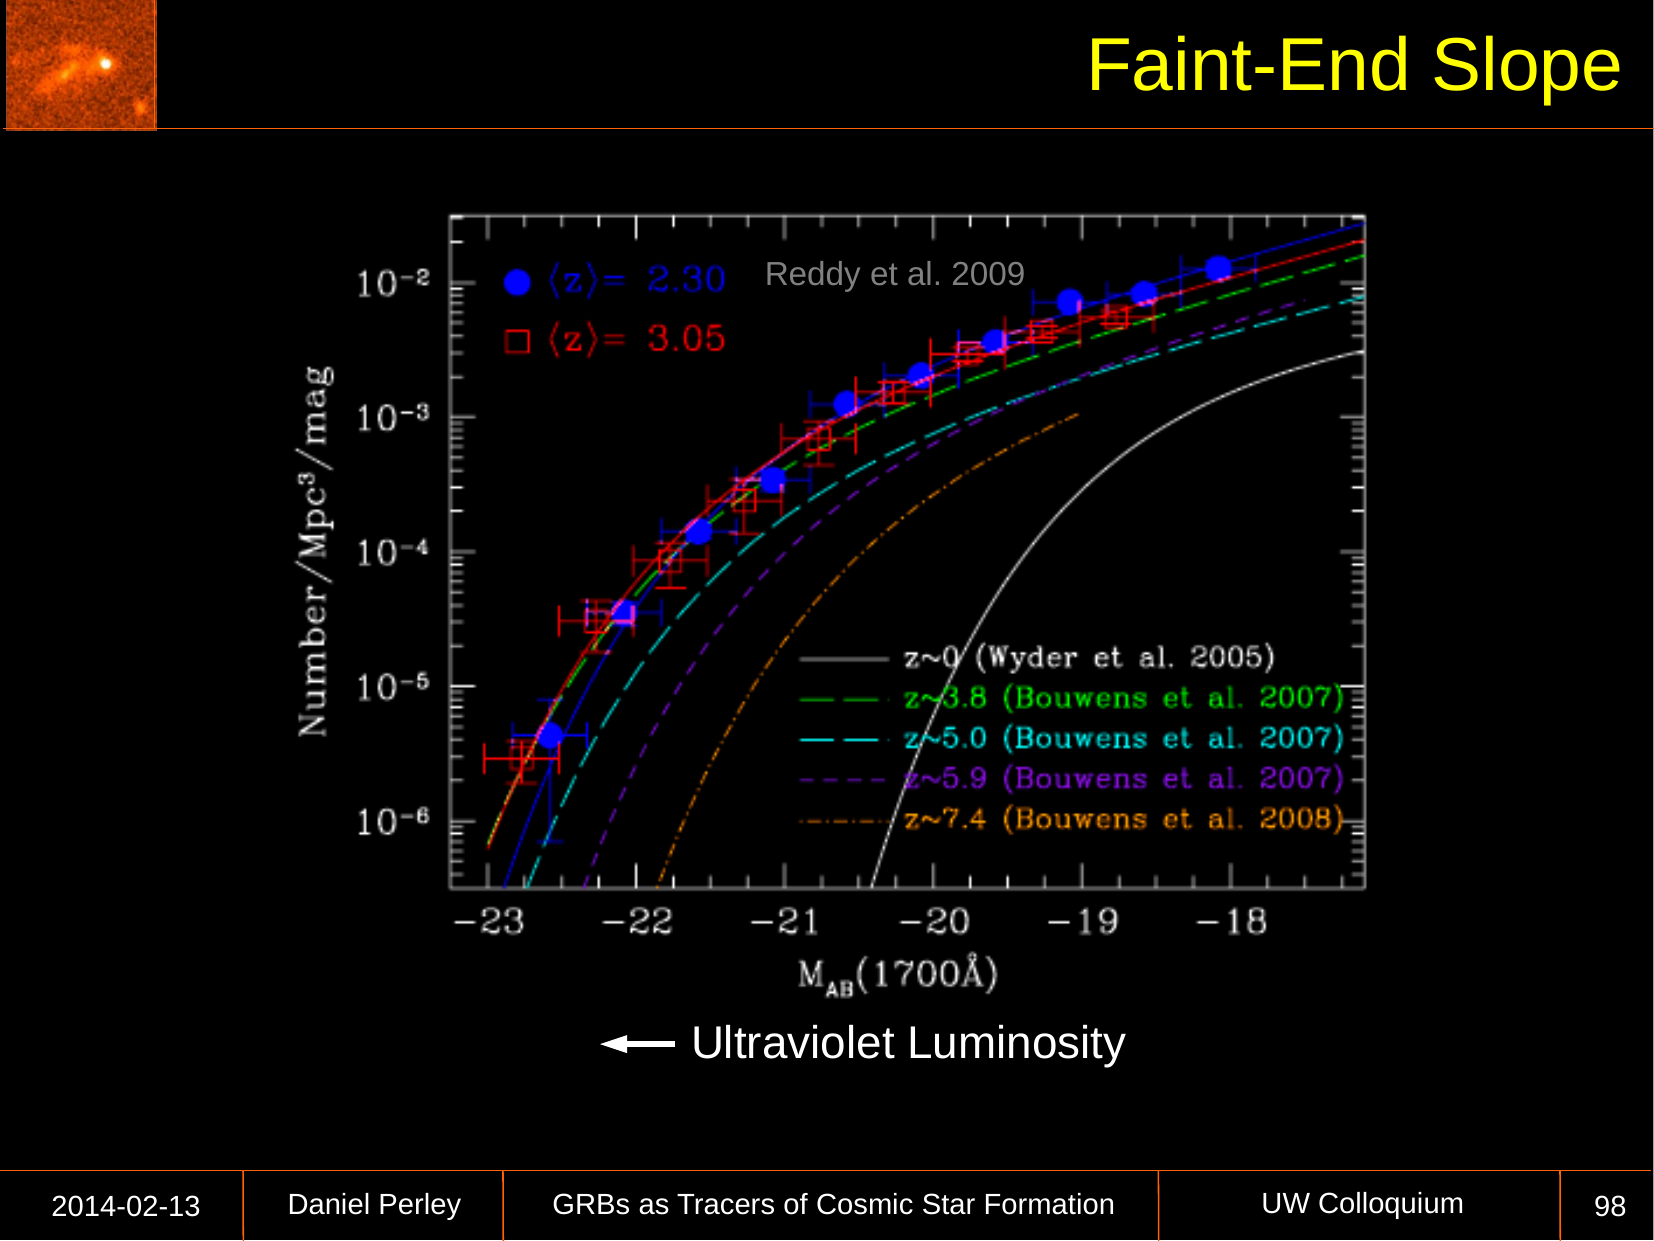

# Faint-End Slope
Reddy et al. 2009
Ultraviolet Luminosity
2014-02-13
98